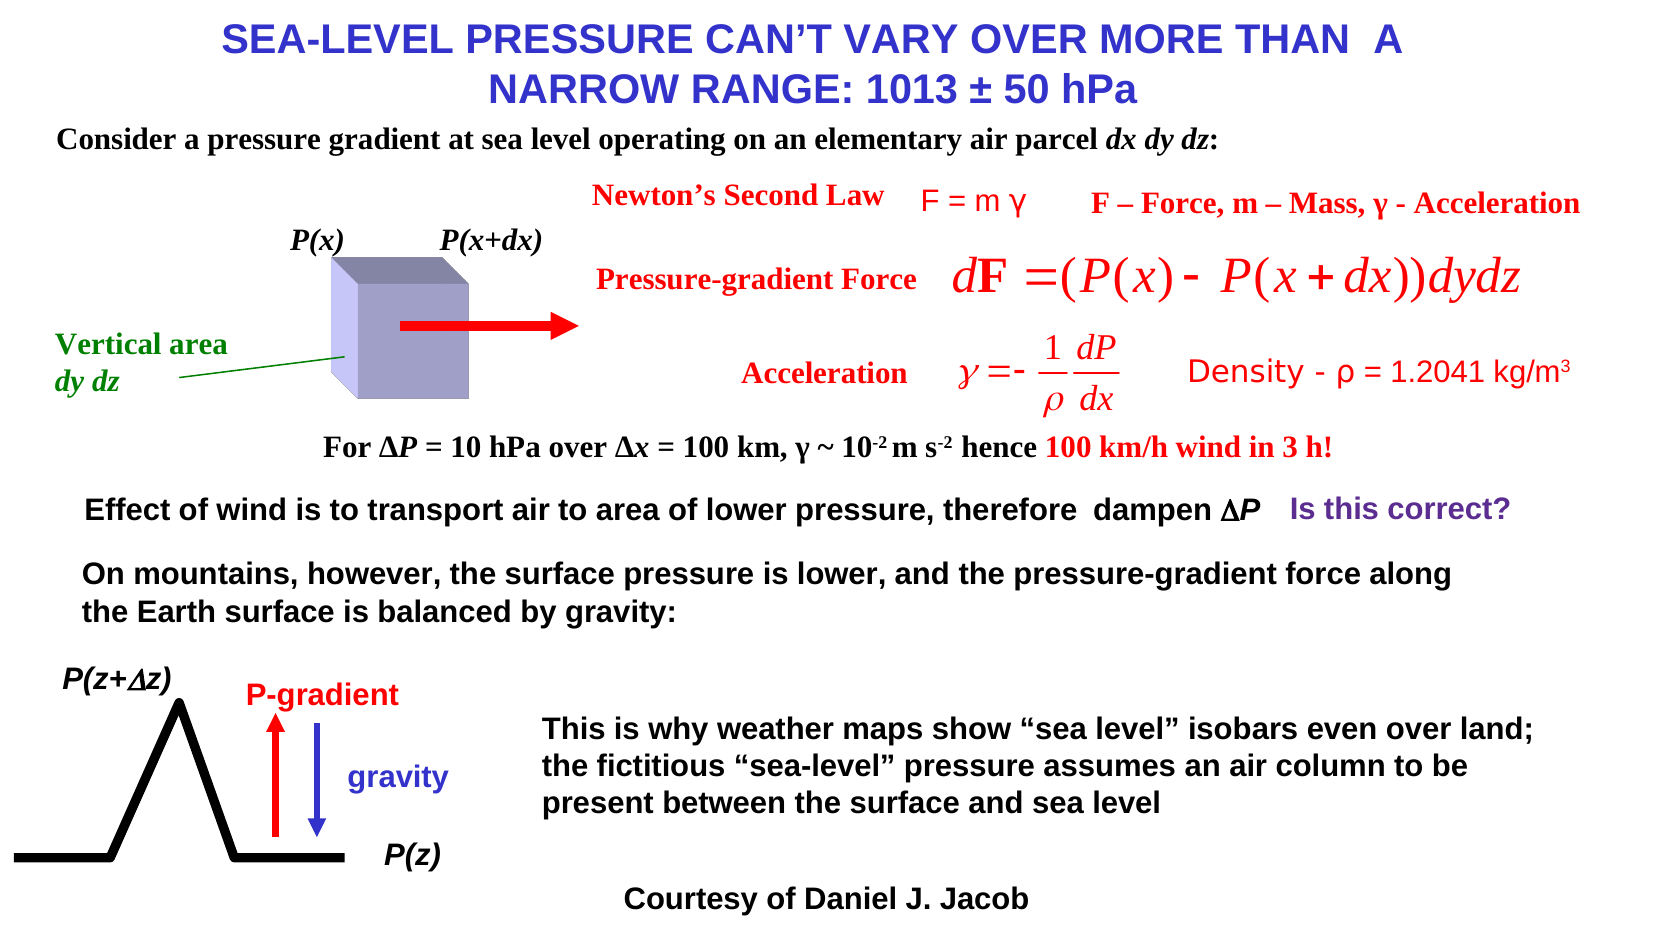

# SEA-LEVEL PRESSURE CAN’T VARY OVER MORE THAN A NARROW RANGE: 1013 ± 50 hPa
Consider a pressure gradient at sea level operating on an elementary air parcel dx dy dz:
Newton’s Second Law
F = m γ
F – Force, m – Mass, γ - Acceleration
P(x)
P(x+dx)
Pressure-gradient Force
Vertical area
dy dz
Density - ρ = 1.2041 kg/m3
Acceleration
For ∆P = 10 hPa over ∆x = 100 km, γ ~ 10-2 m s-2 hence 100 km/h wind in 3 h!
Is this correct?
Effect of wind is to transport air to area of lower pressure, therefore dampen P
On mountains, however, the surface pressure is lower, and the pressure-gradient force along the Earth surface is balanced by gravity:
P(z+z)
P-gradient
This is why weather maps show “sea level” isobars even over land; the fictitious “sea-level” pressure assumes an air column to be present between the surface and sea level
gravity
P(z)
Courtesy of Daniel J. Jacob